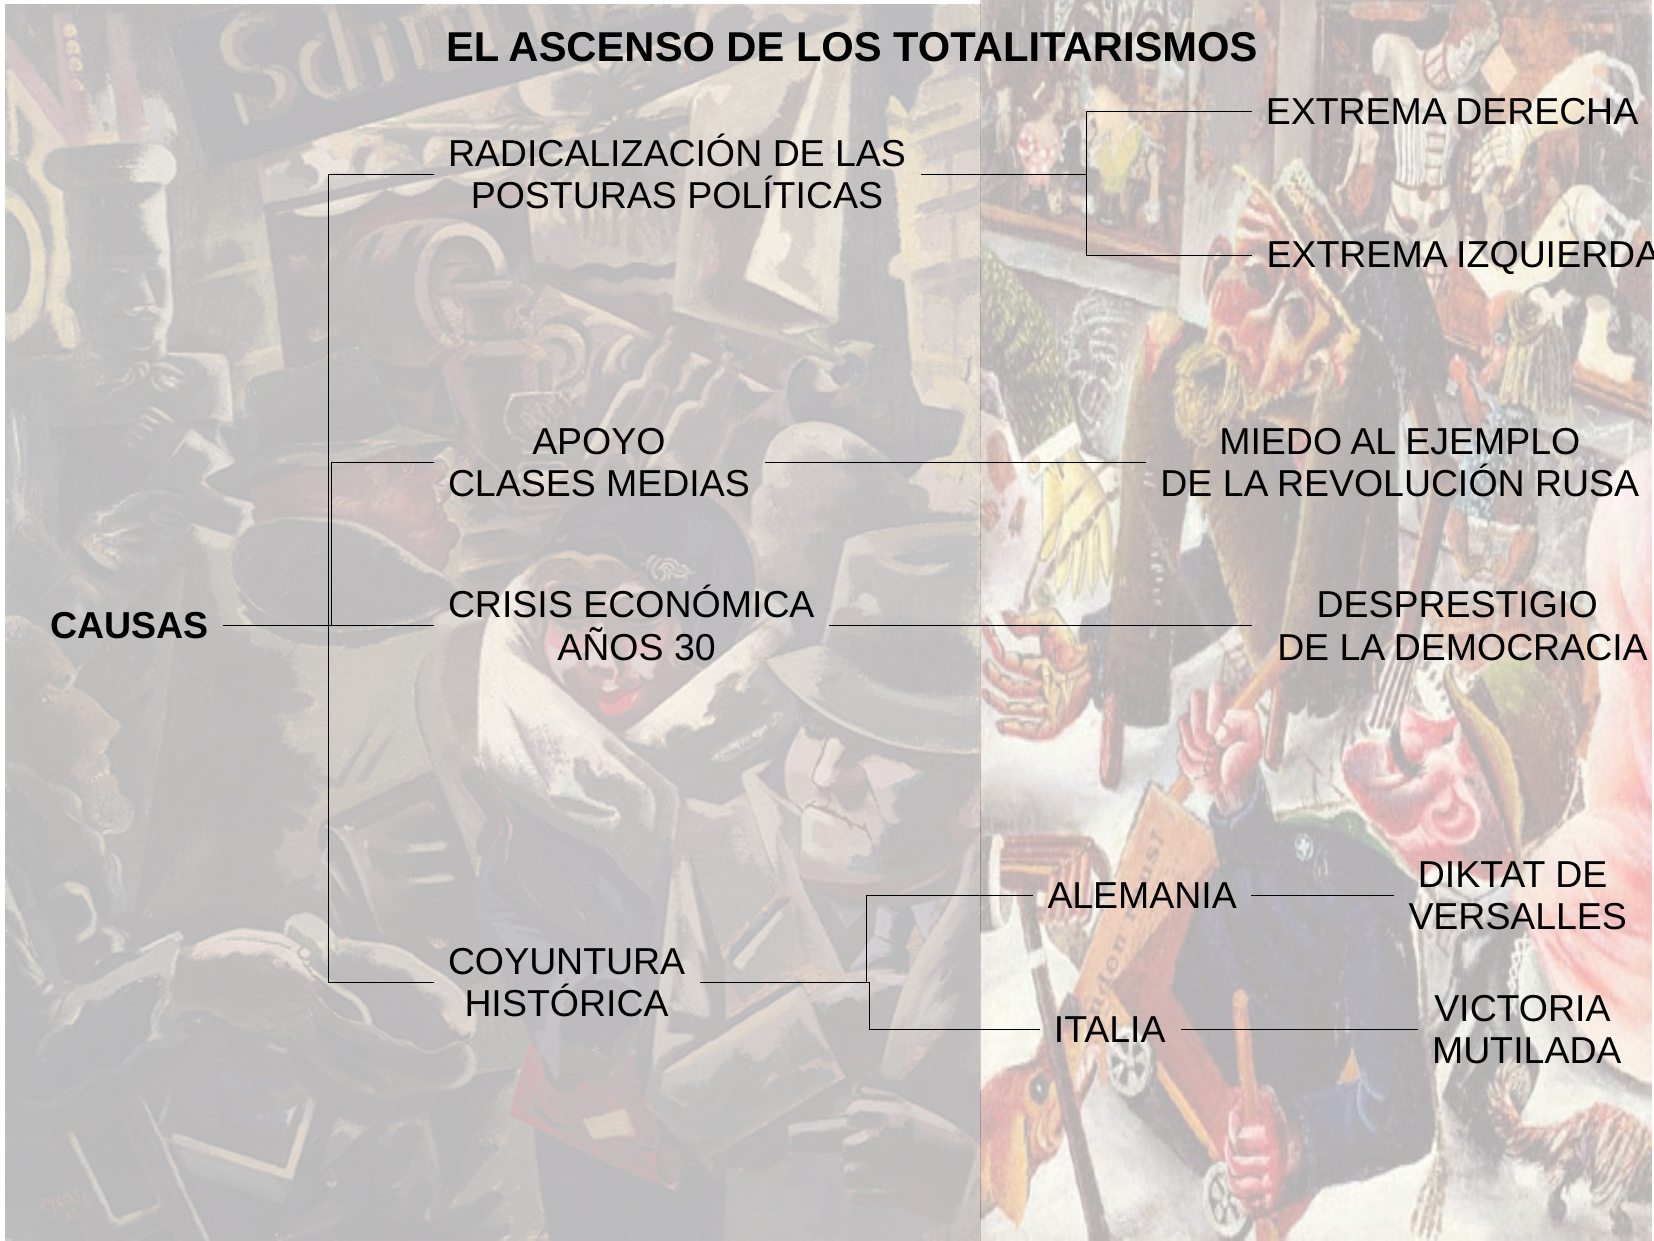

EL ASCENSO DE LOS TOTALITARISMOS
EXTREMA DERECHA
RADICALIZACIÓN DE LAS
POSTURAS POLÍTICAS
EXTREMA IZQUIERDA
APOYO
CLASES MEDIAS
MIEDO AL EJEMPLO
DE LA REVOLUCIÓN RUSA
CRISIS ECONÓMICA
 AÑOS 30
DESPRESTIGIO
 DE LA DEMOCRACIA
CAUSAS
DIKTAT DE
VERSALLES
ALEMANIA
COYUNTURA
HISTÓRICA
VICTORIA
MUTILADA
ITALIA